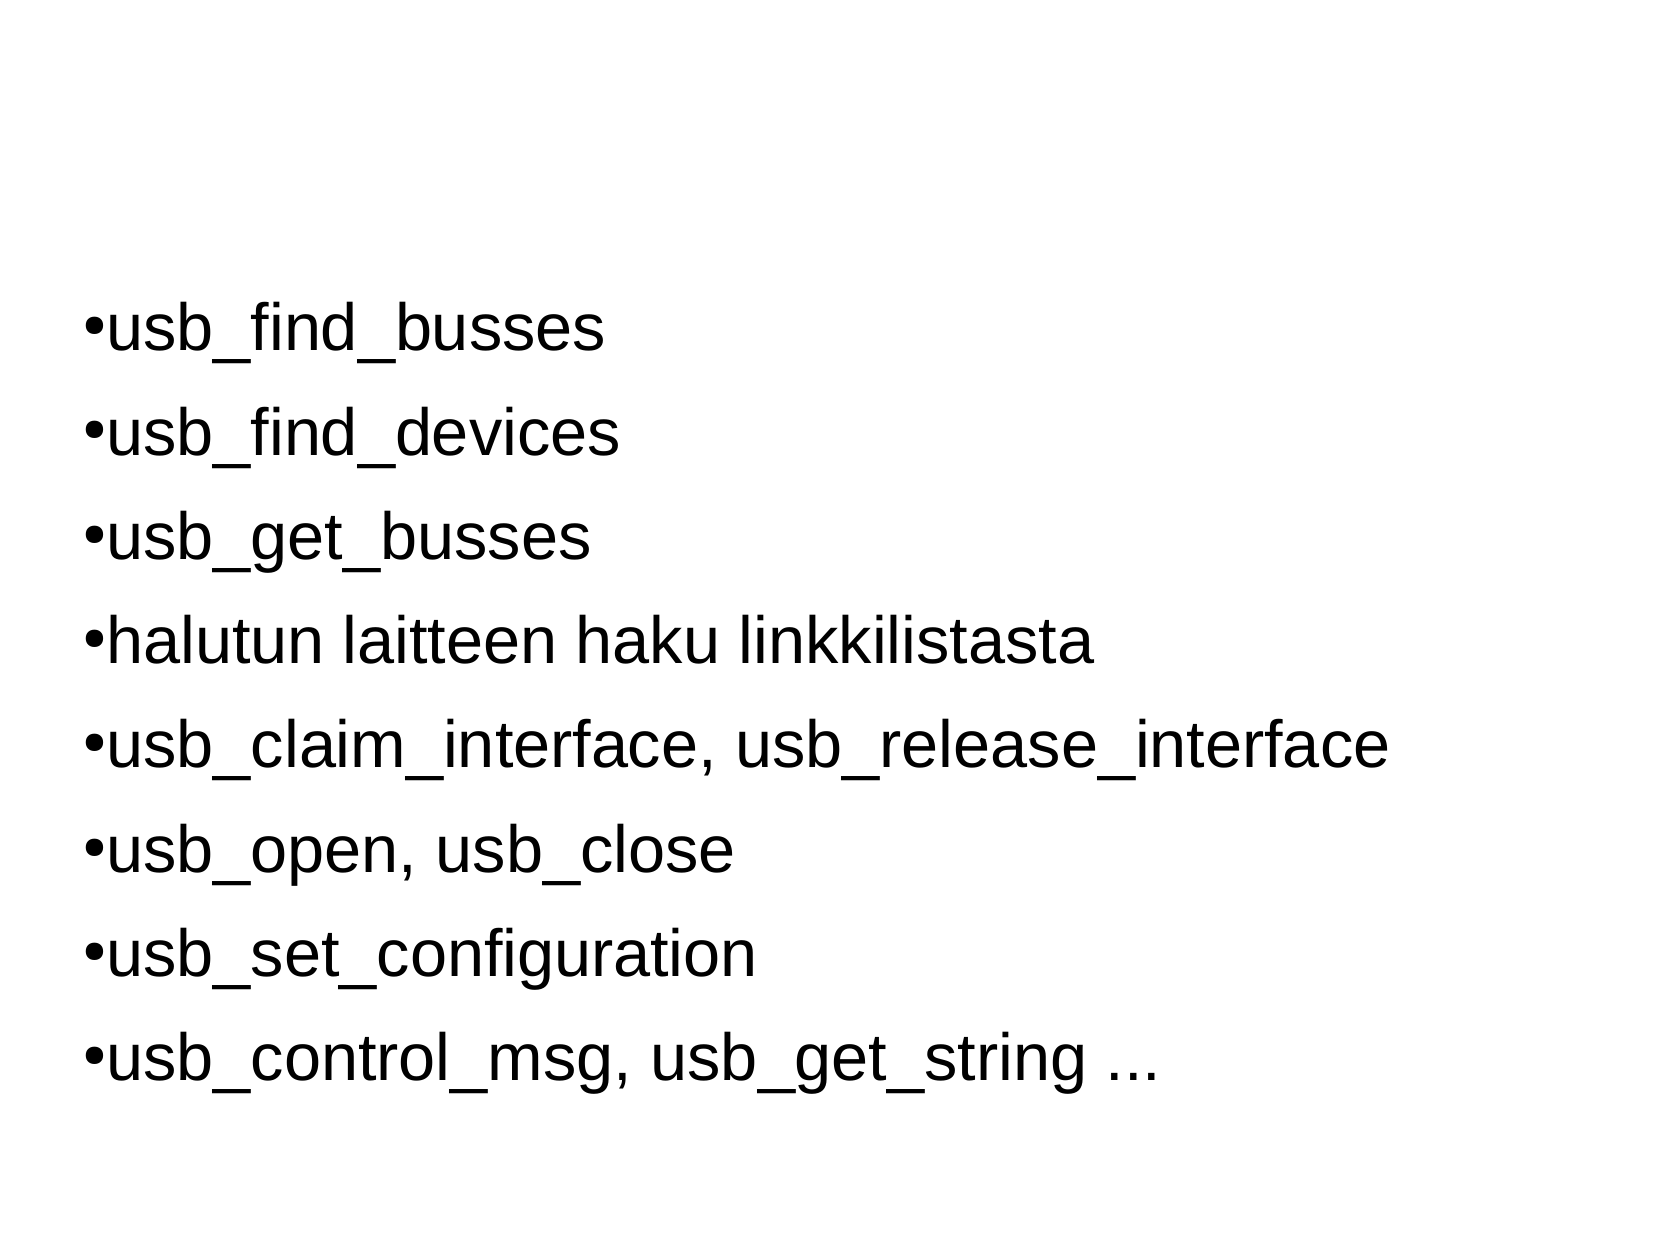

# usb_find_busses
usb_find_devices
usb_get_busses
halutun laitteen haku linkkilistasta
usb_claim_interface, usb_release_interface
usb_open, usb_close
usb_set_configuration
usb_control_msg, usb_get_string ...